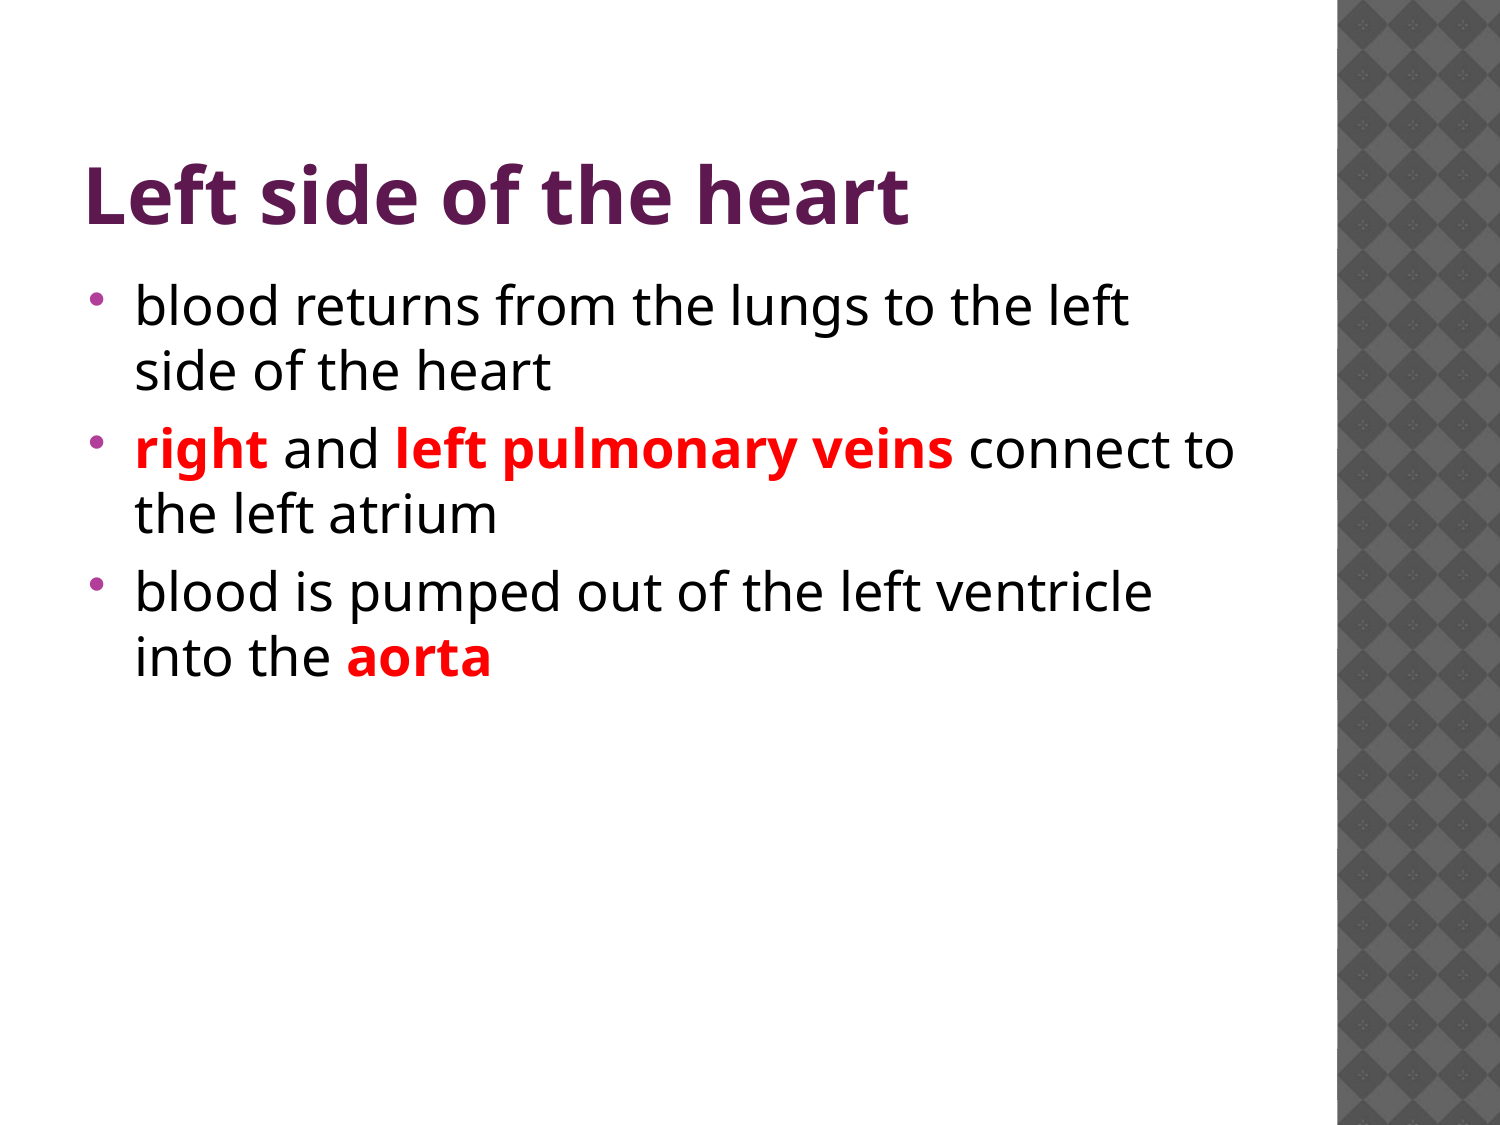

# Left side of the heart
blood returns from the lungs to the left side of the heart
right and left pulmonary veins connect to the left atrium
blood is pumped out of the left ventricle into the aorta